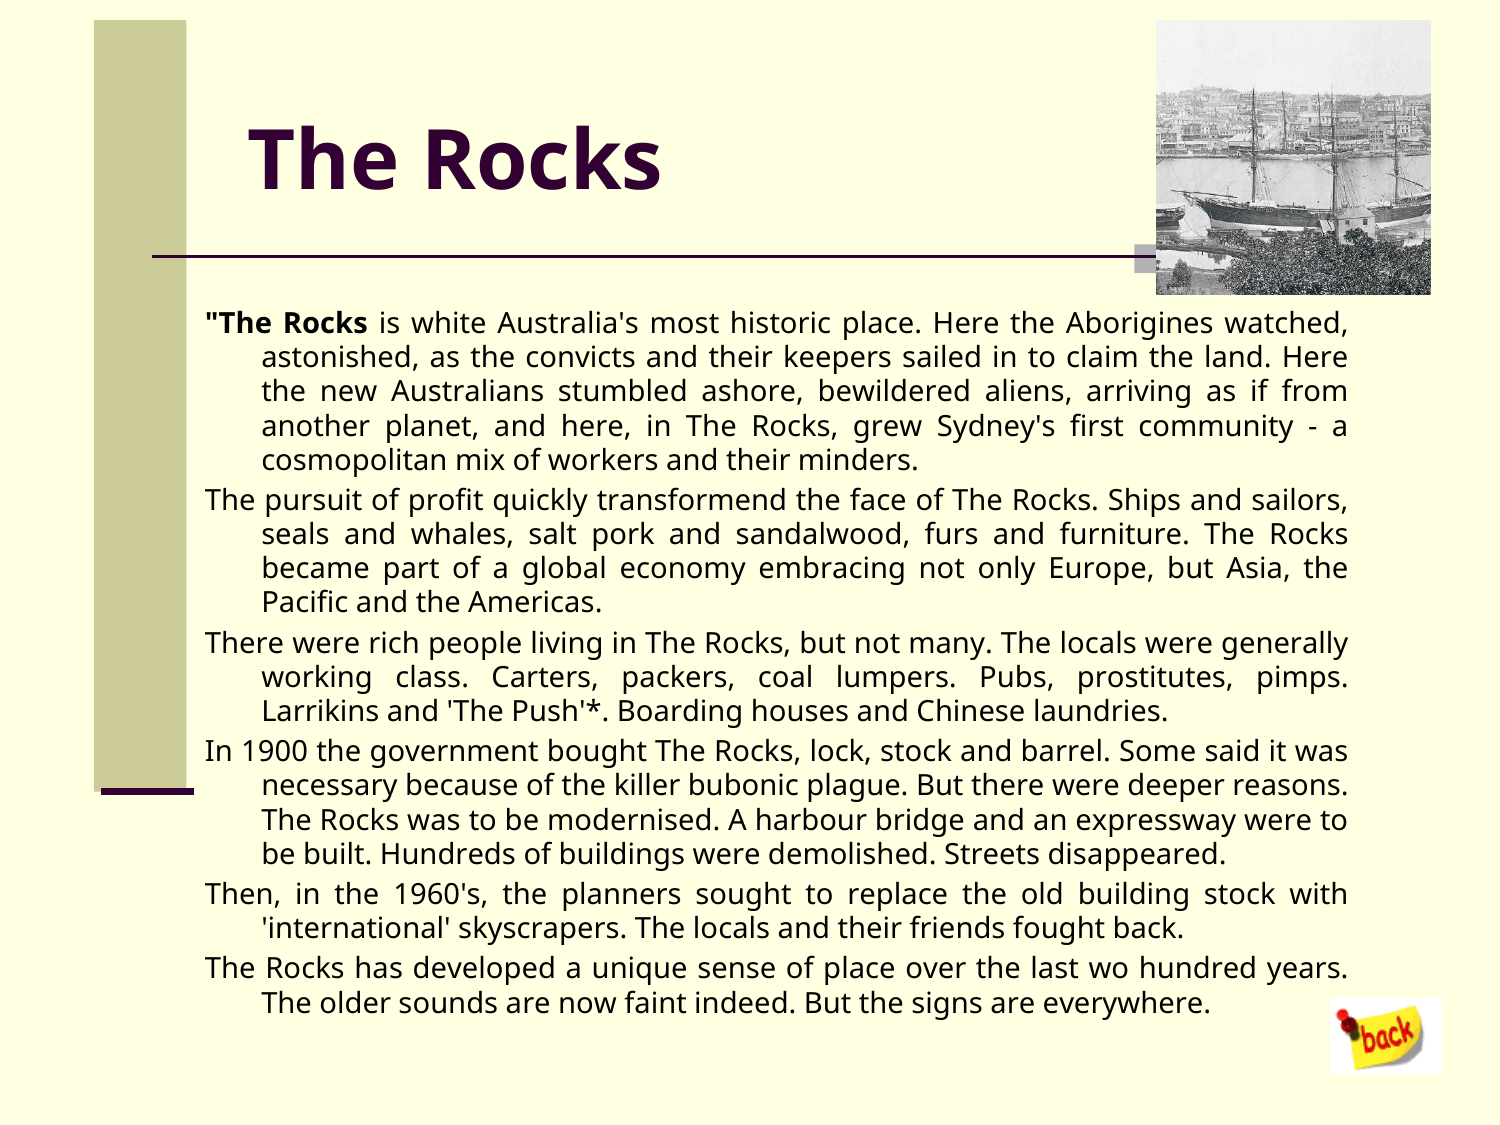

# The Rocks
"The Rocks is white Australia's most historic place. Here the Aborigines watched, astonished, as the convicts and their keepers sailed in to claim the land. Here the new Australians stumbled ashore, bewildered aliens, arriving as if from another planet, and here, in The Rocks, grew Sydney's first community - a cosmopolitan mix of workers and their minders.
The pursuit of profit quickly transformend the face of The Rocks. Ships and sailors, seals and whales, salt pork and sandalwood, furs and furniture. The Rocks became part of a global economy embracing not only Europe, but Asia, the Pacific and the Americas.
There were rich people living in The Rocks, but not many. The locals were generally working class. Carters, packers, coal lumpers. Pubs, prostitutes, pimps. Larrikins and 'The Push'*. Boarding houses and Chinese laundries.
In 1900 the government bought The Rocks, lock, stock and barrel. Some said it was necessary because of the killer bubonic plague. But there were deeper reasons. The Rocks was to be modernised. A harbour bridge and an expressway were to be built. Hundreds of buildings were demolished. Streets disappeared.
Then, in the 1960's, the planners sought to replace the old building stock with 'international' skyscrapers. The locals and their friends fought back.
The Rocks has developed a unique sense of place over the last wo hundred years. The older sounds are now faint indeed. But the signs are everywhere.